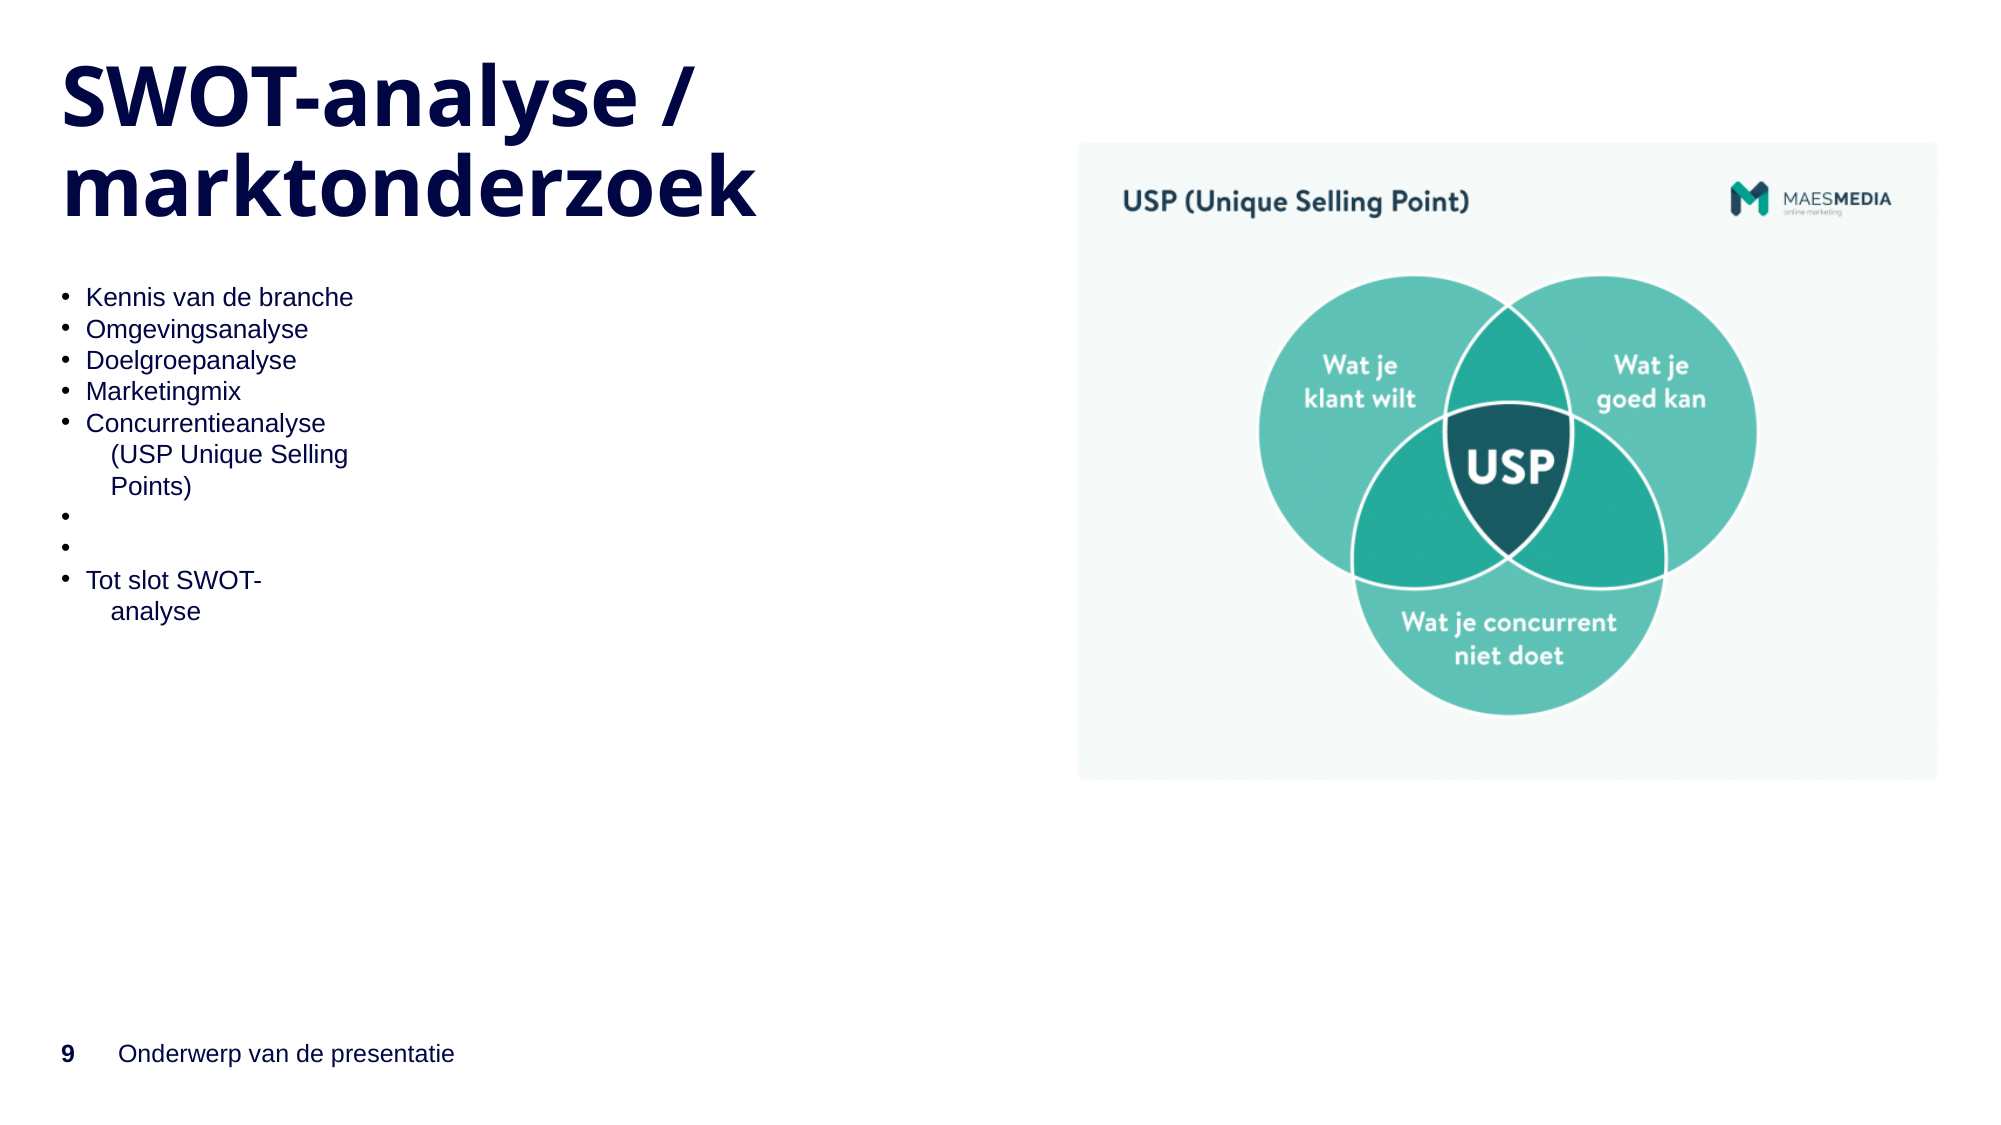

# SWOT-analyse / marktonderzoek
Kennis van de branche
Omgevingsanalyse
Doelgroepanalyse
Marketingmix
Concurrentieanalyse (USP Unique Selling Points)
Tot slot SWOT- analyse
Onderwerp van de presentatie